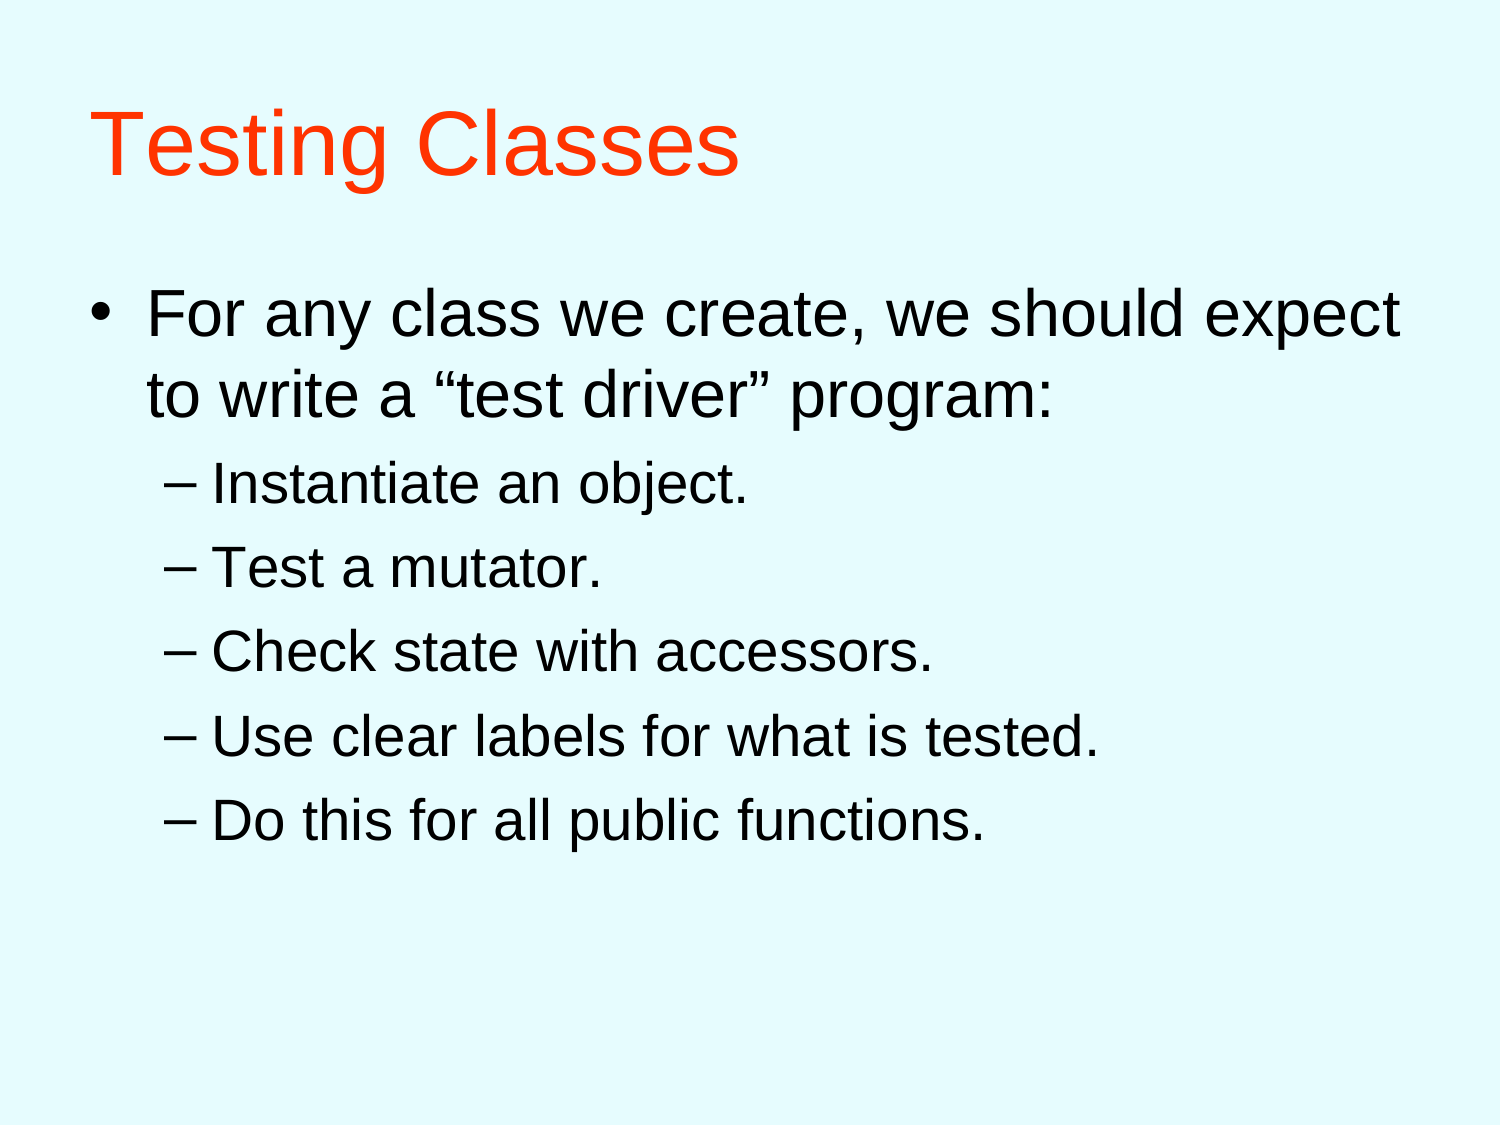

# Testing Classes
For any class we create, we should expect to write a “test driver” program:
Instantiate an object.
Test a mutator.
Check state with accessors.
Use clear labels for what is tested.
Do this for all public functions.